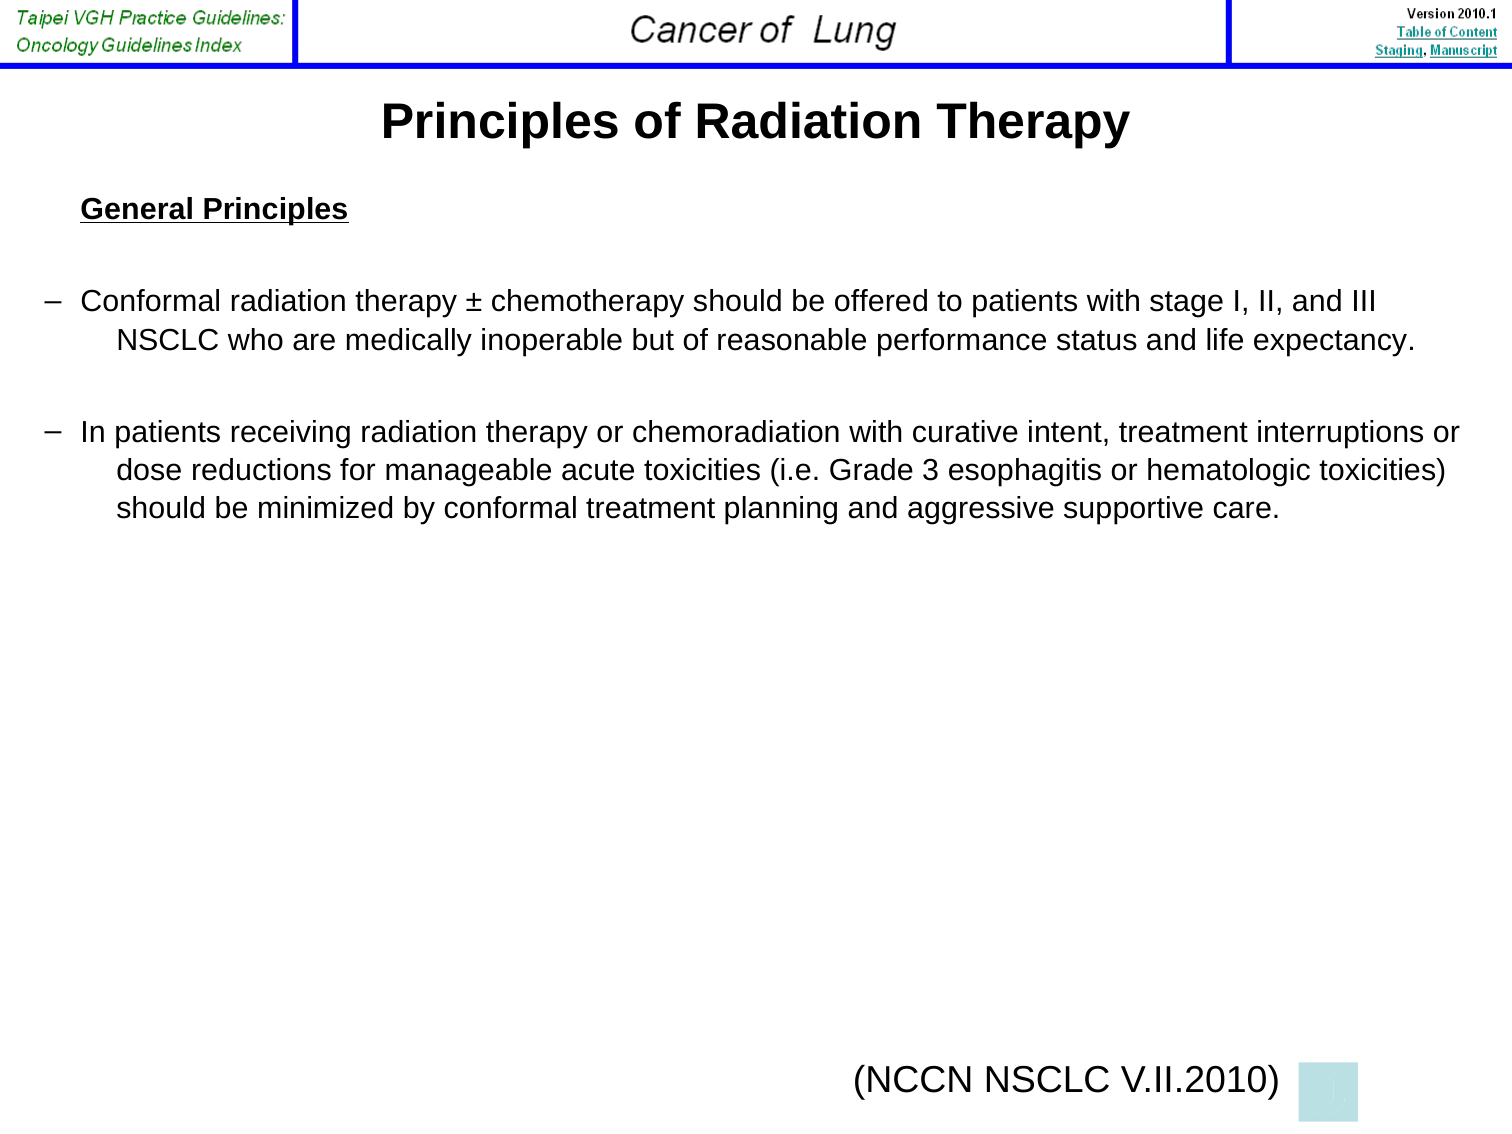

# Principles of Radiation Therapy
General Principles
Conformal radiation therapy ± chemotherapy should be offered to patients with stage I, II, and III NSCLC who are medically inoperable but of reasonable performance status and life expectancy.
In patients receiving radiation therapy or chemoradiation with curative intent, treatment interruptions or dose reductions for manageable acute toxicities (i.e. Grade 3 esophagitis or hematologic toxicities) should be minimized by conformal treatment planning and aggressive supportive care.
(NCCN NSCLC V.II.2010)